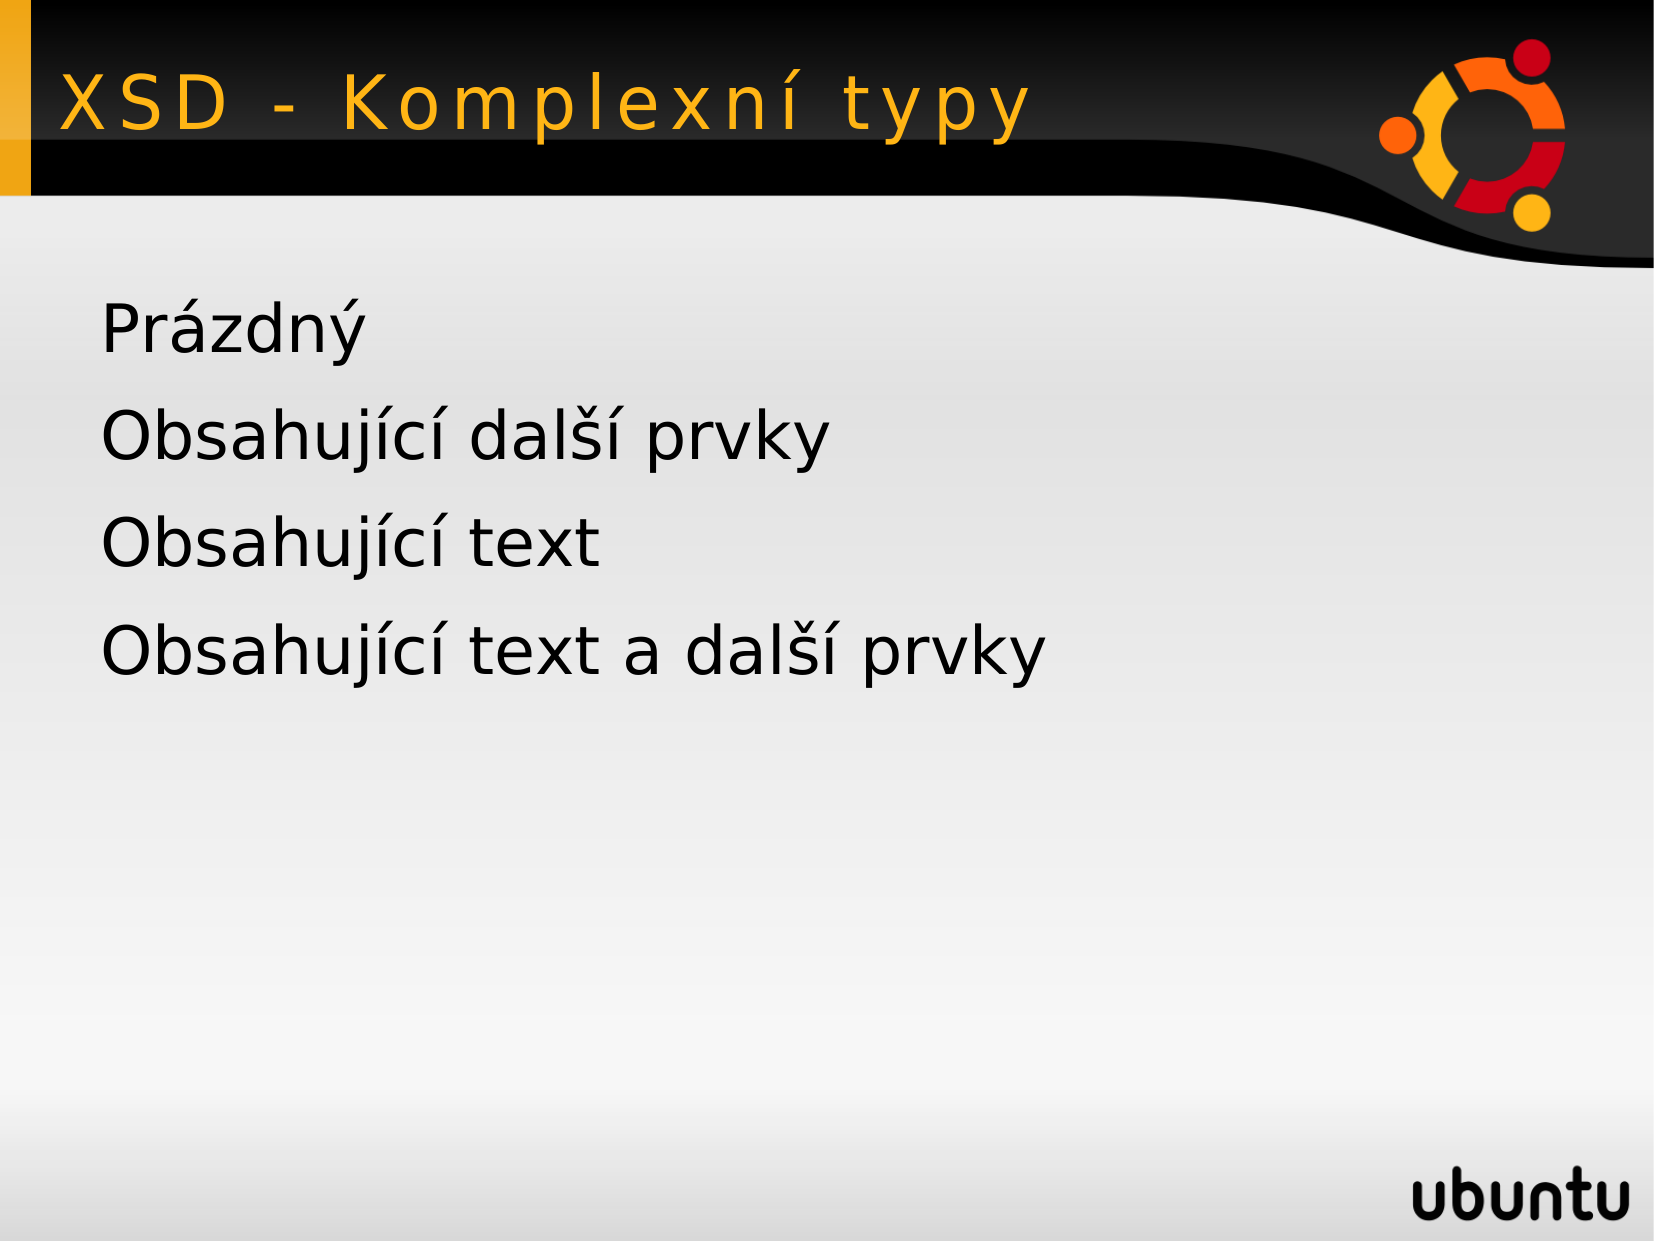

# XSD - Komplexní typy
Prázdný
Obsahující další prvky
Obsahující text
Obsahující text a další prvky